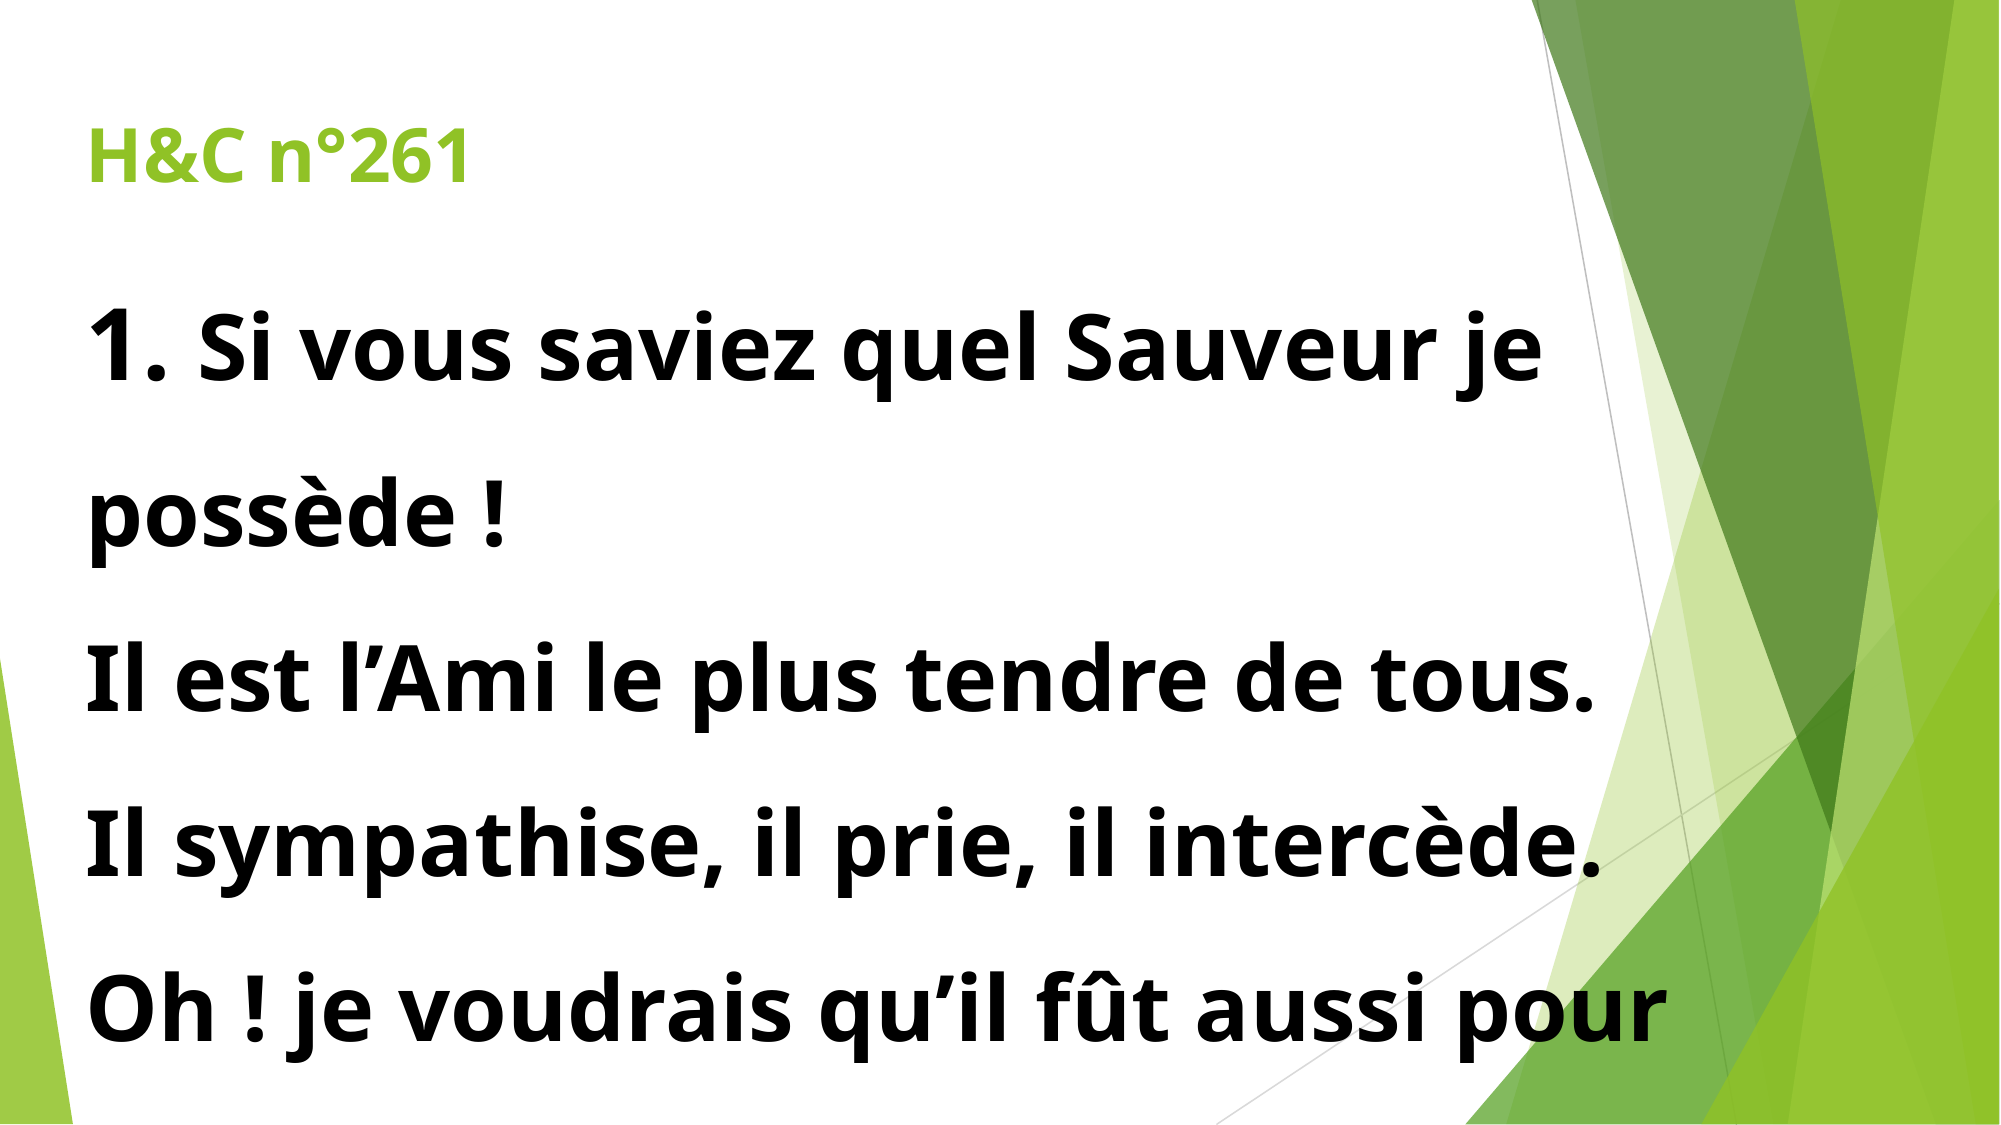

H&C n°261
1. Si vous saviez quel Sauveur je possède !
Il est l’Ami le plus tendre de tous.
Il sympathise, il prie, il intercède.
Oh ! je voudrais qu’il fût aussi pour vous !